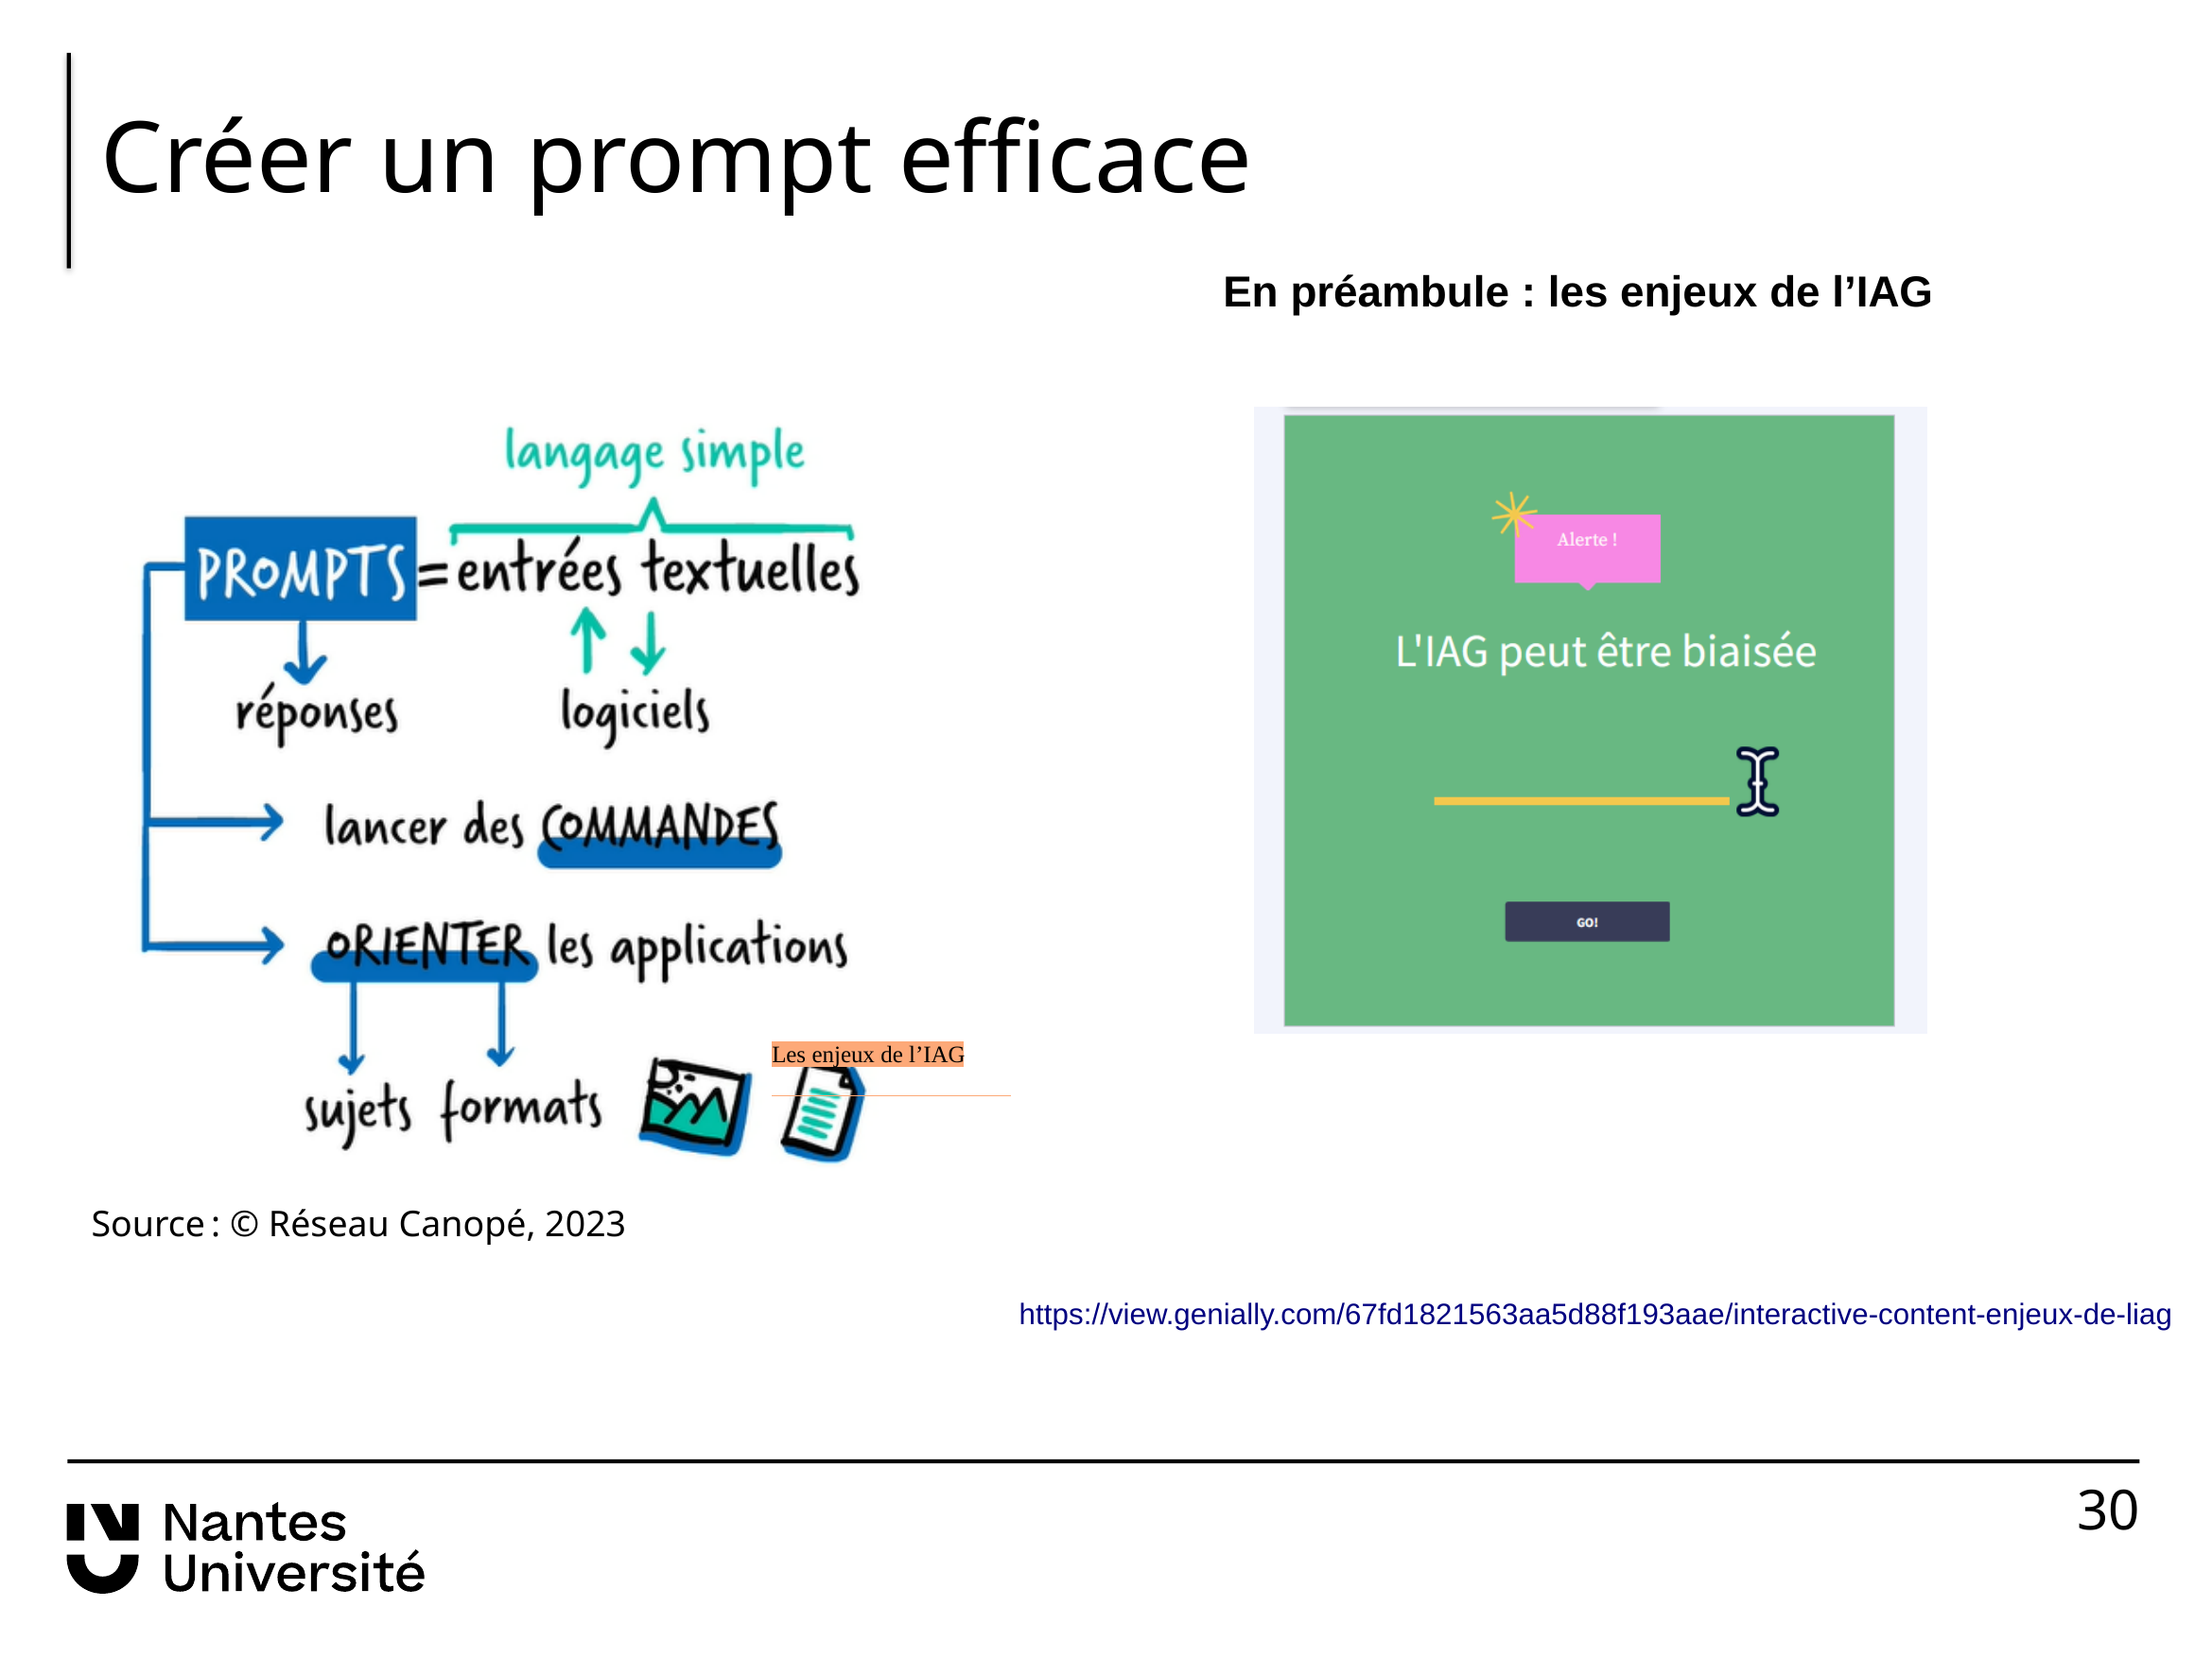

# Créer un prompt efficace
En préambule : les enjeux de l’IAG
Source : © Réseau Canopé, 2023
https://view.genially.com/67fd1821563aa5d88f193aae/interactive-content-enjeux-de-liag